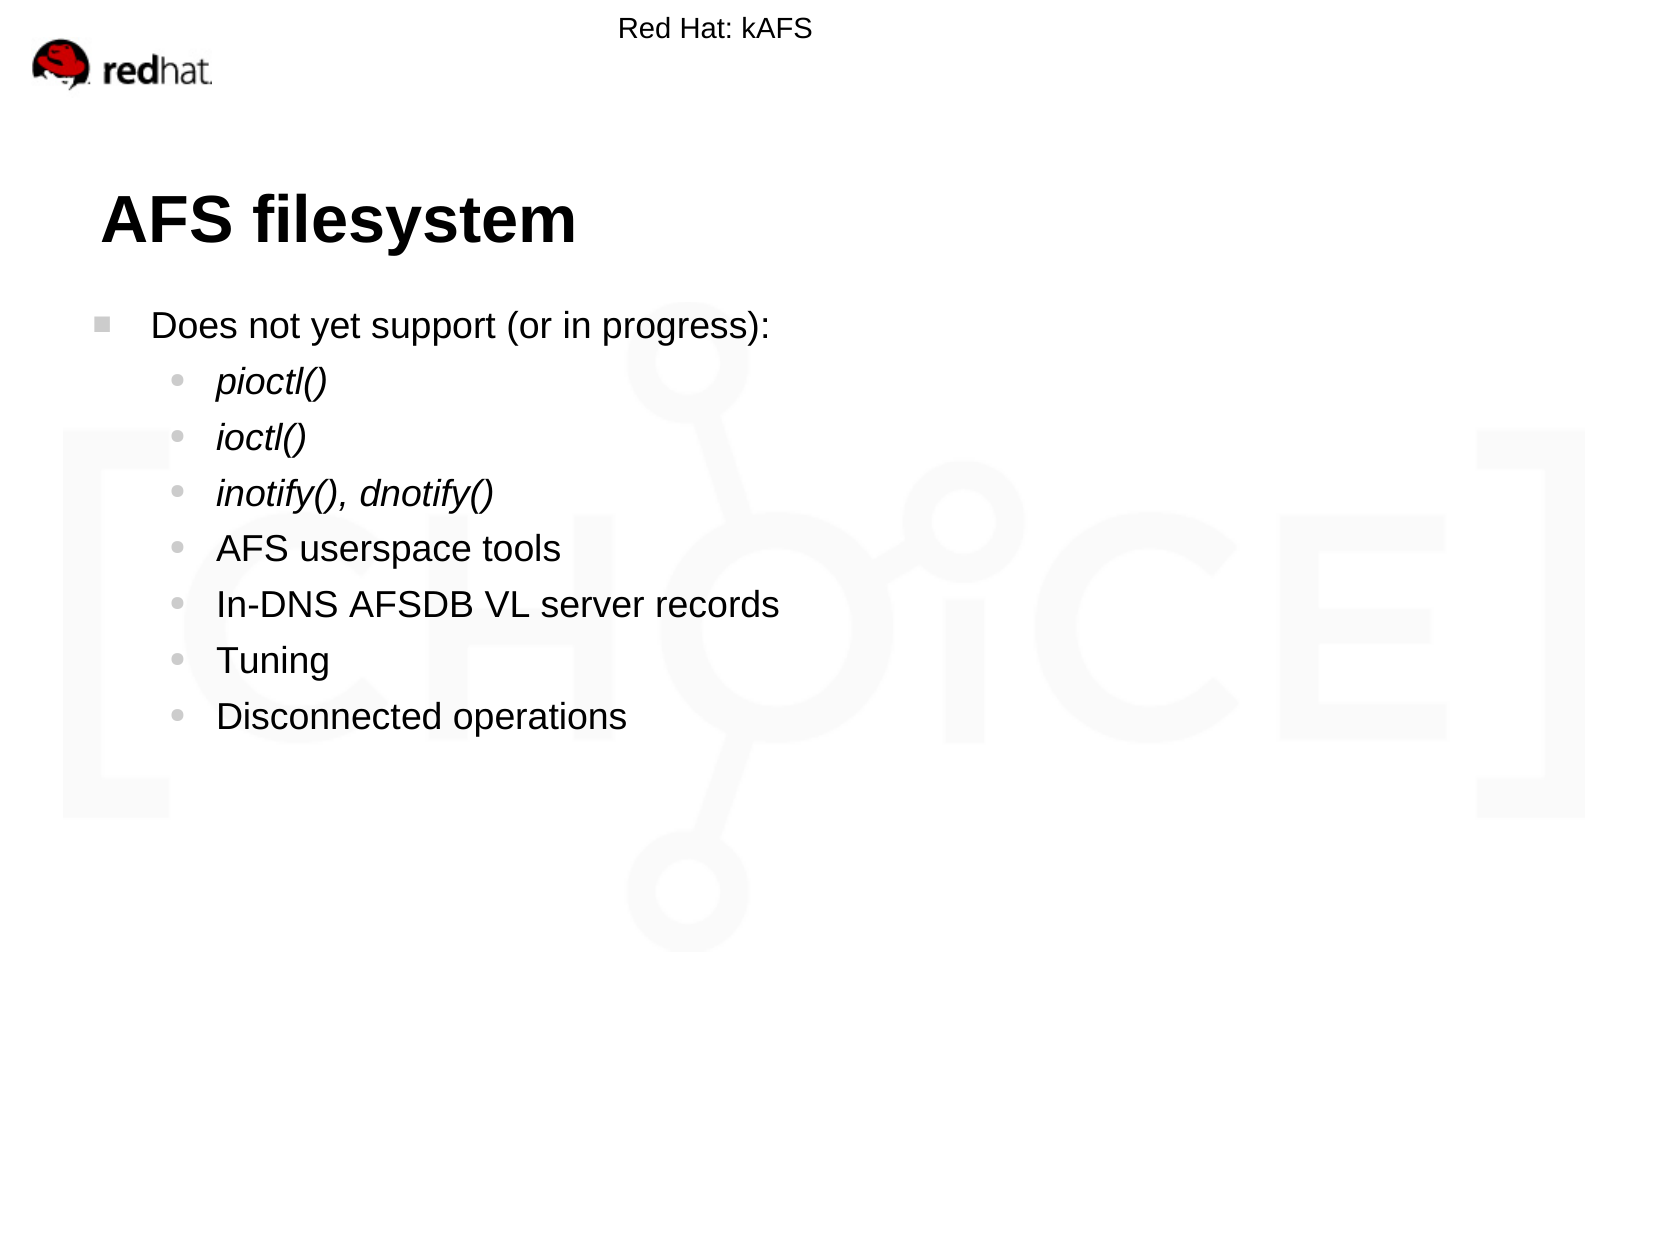

# AFS filesystem
Does not yet support (or in progress):
pioctl()
ioctl()
inotify(), dnotify()
AFS userspace tools
In-DNS AFSDB VL server records
Tuning
Disconnected operations